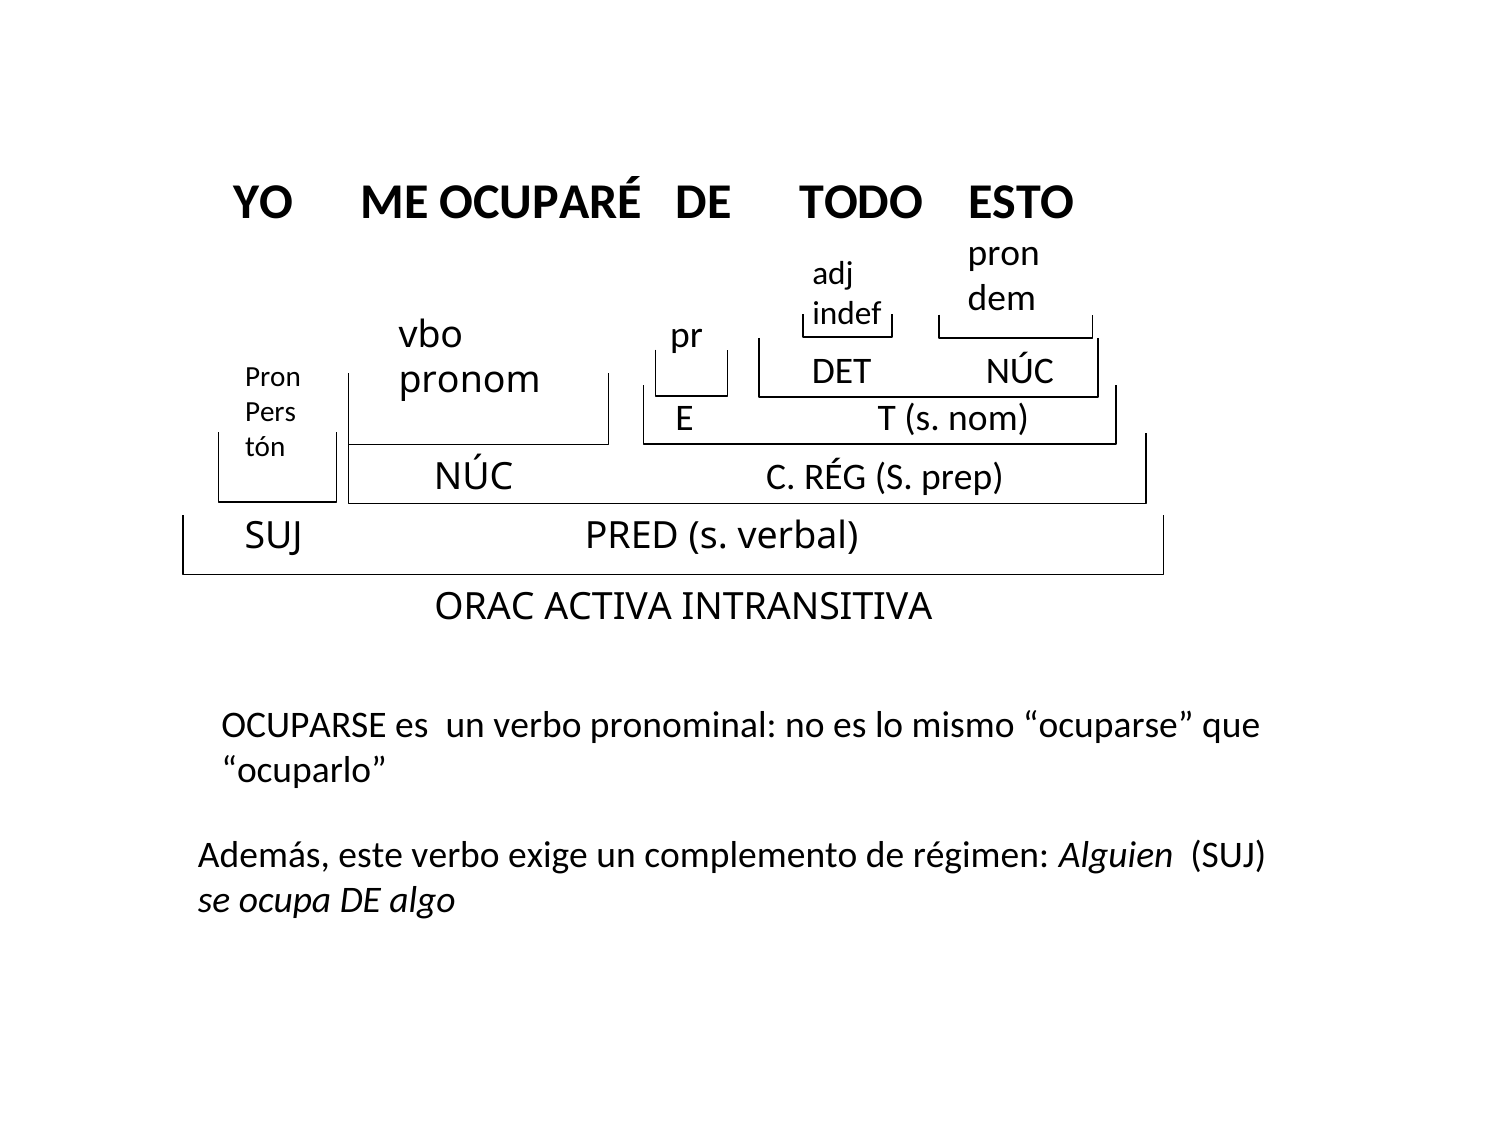

YO ME OCUPARÉ DE TODO ESTO
pron
dem
NÚC
adj
indef
DET
vbo pronom
NÚC
pr
E
T (s. nom)
Pron
Pers
tón
SUJ
C. RÉG (S. prep)
PRED (s. verbal)
ORAC ACTIVA INTRANSITIVA
OCUPARSE es un verbo pronominal: no es lo mismo “ocuparse” que “ocuparlo”
Además, este verbo exige un complemento de régimen: Alguien (SUJ) se ocupa DE algo